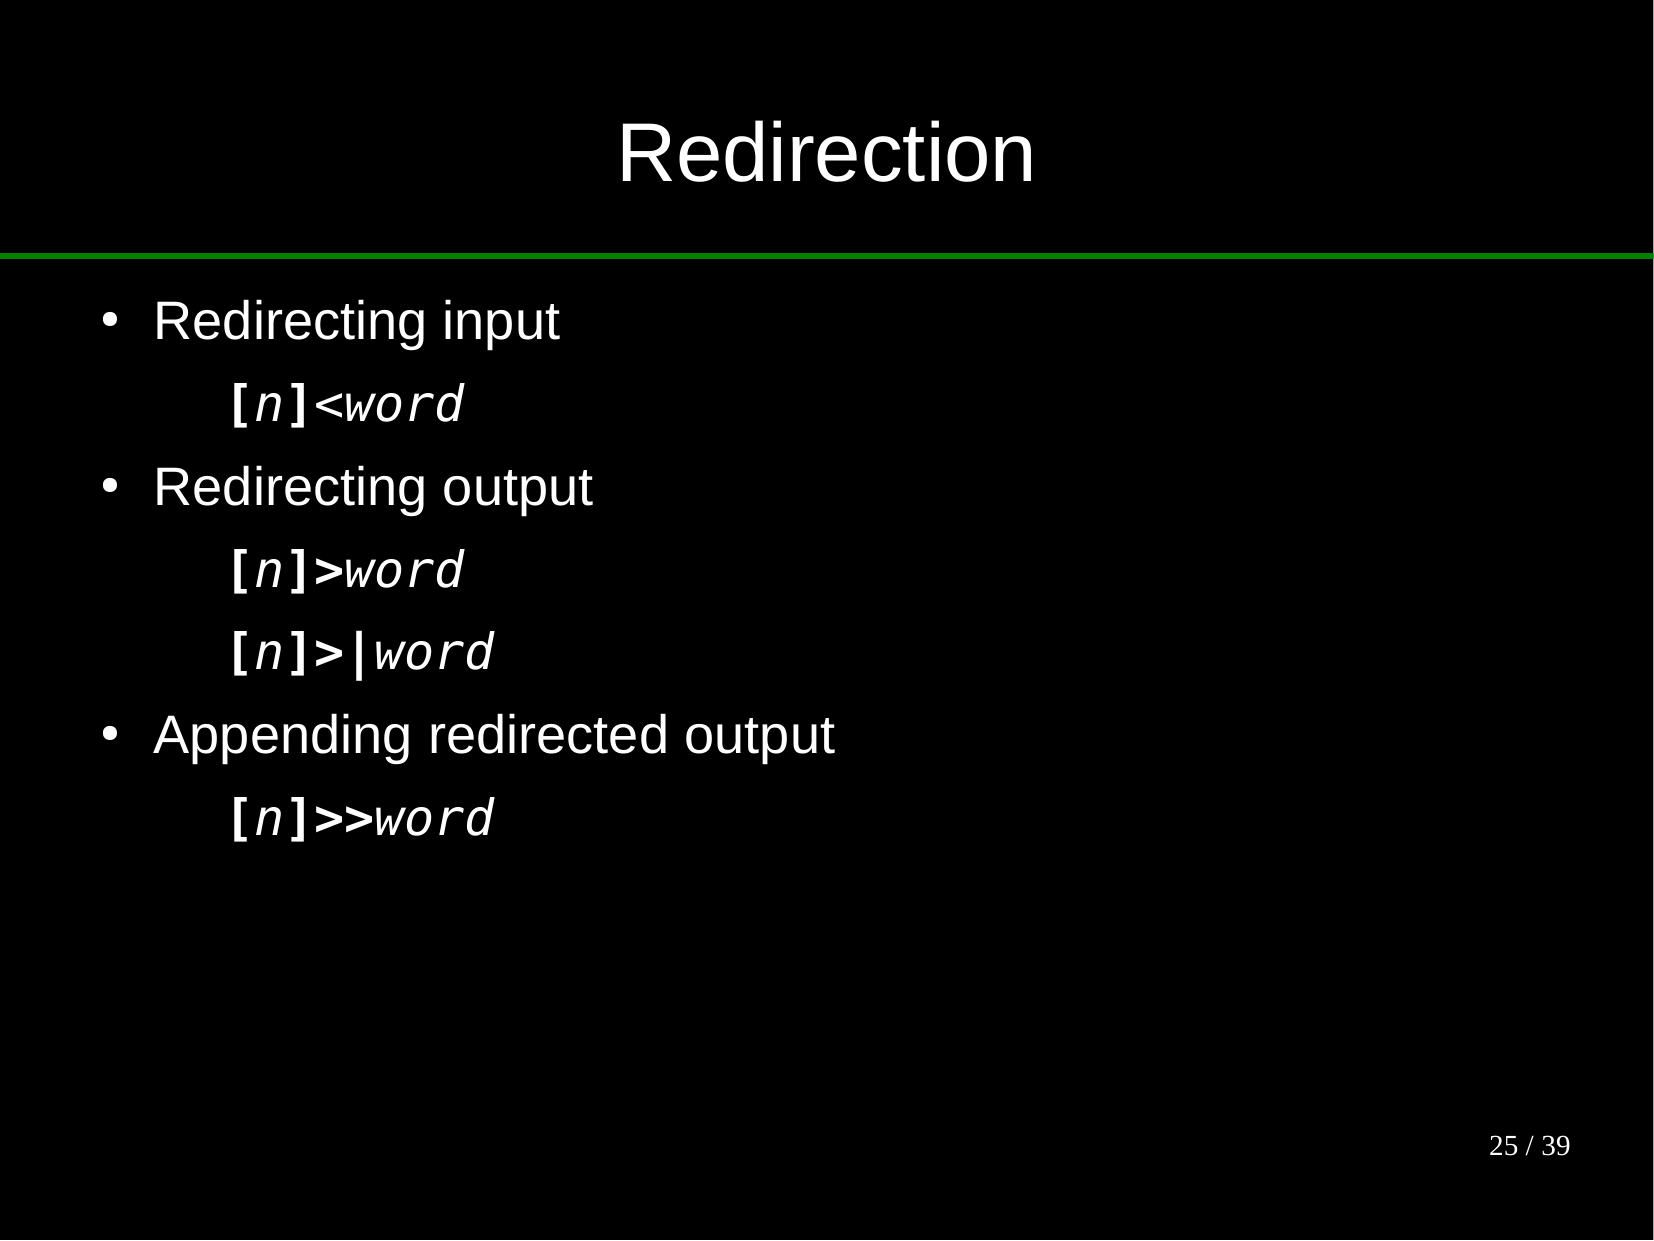

# Redirection
Redirecting input
[n]<word
Redirecting output
[n]>word
[n]>|word
Appending redirected output
[n]>>word
25